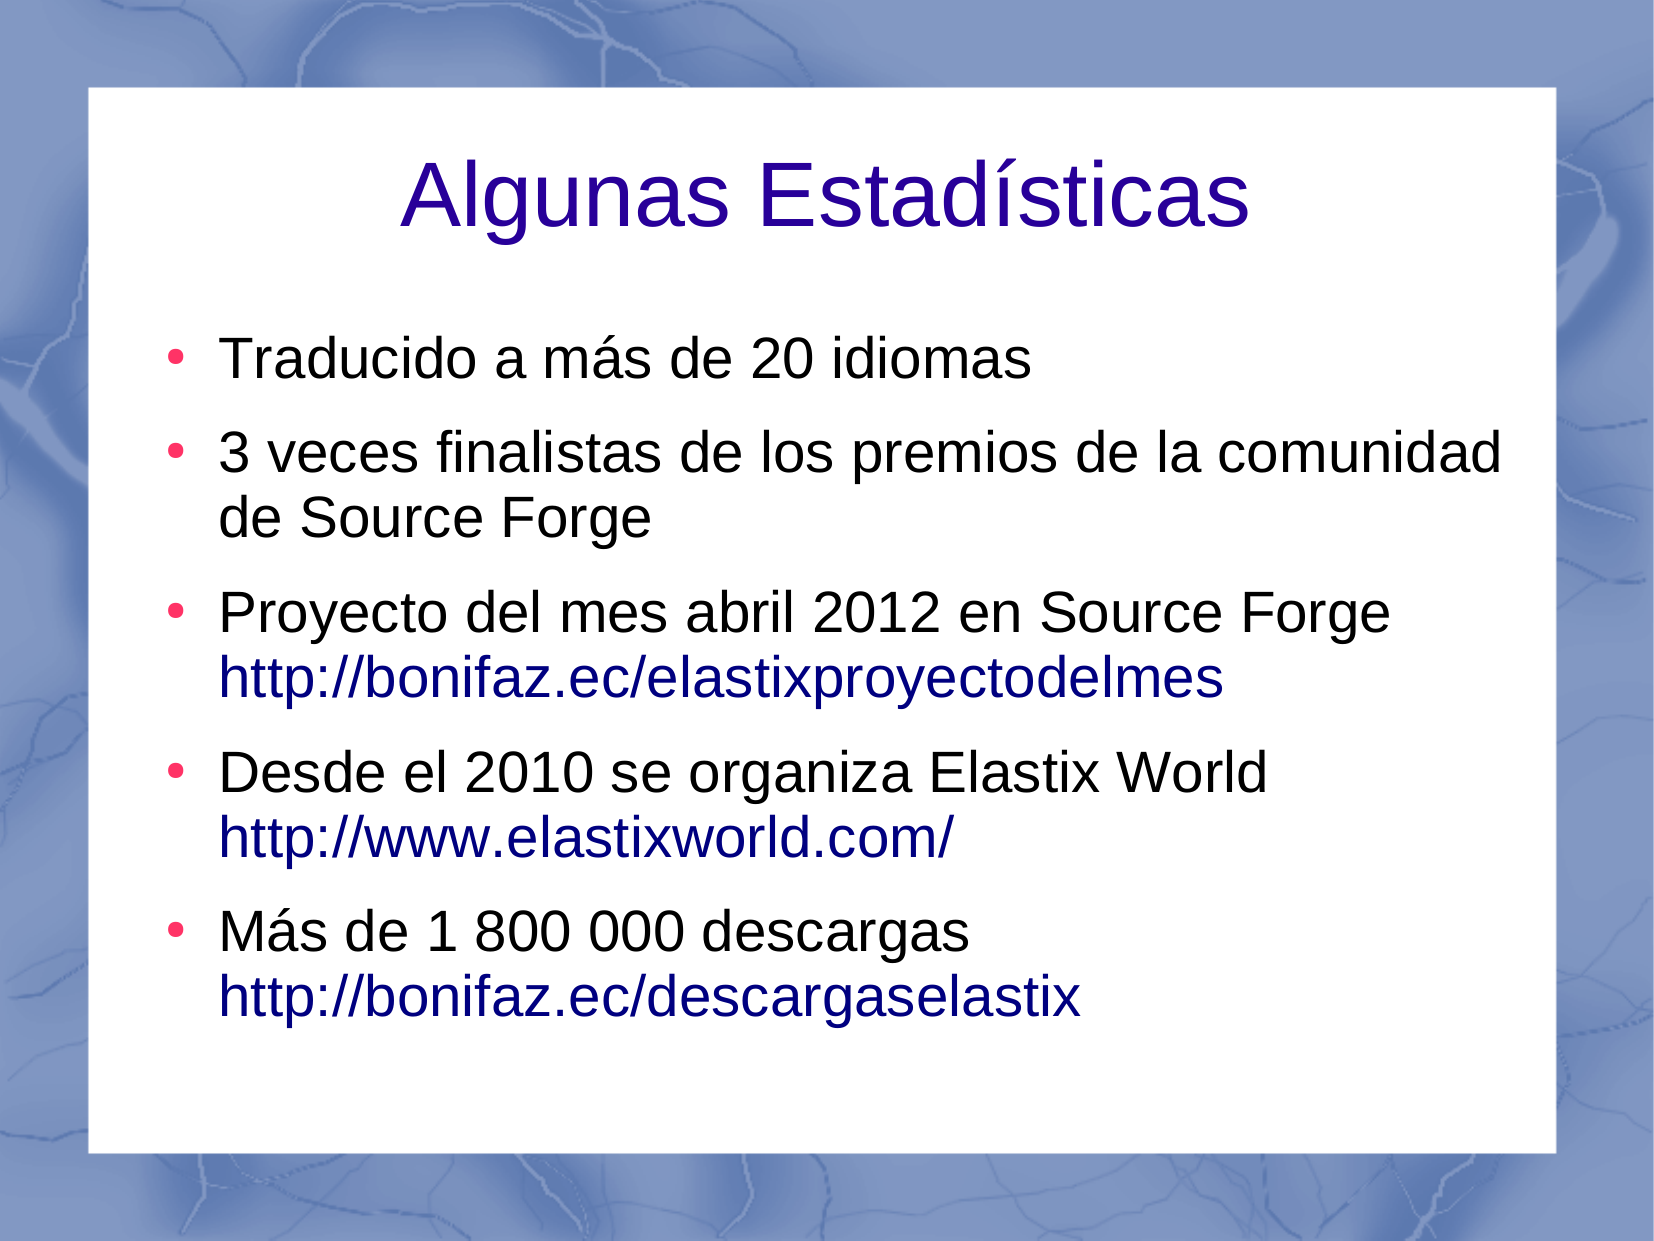

# Algunas Estadísticas
Traducido a más de 20 idiomas
3 veces finalistas de los premios de la comunidad de Source Forge
Proyecto del mes abril 2012 en Source Forge http://bonifaz.ec/elastixproyectodelmes
Desde el 2010 se organiza Elastix World http://www.elastixworld.com/
Más de 1 800 000 descargas http://bonifaz.ec/descargaselastix